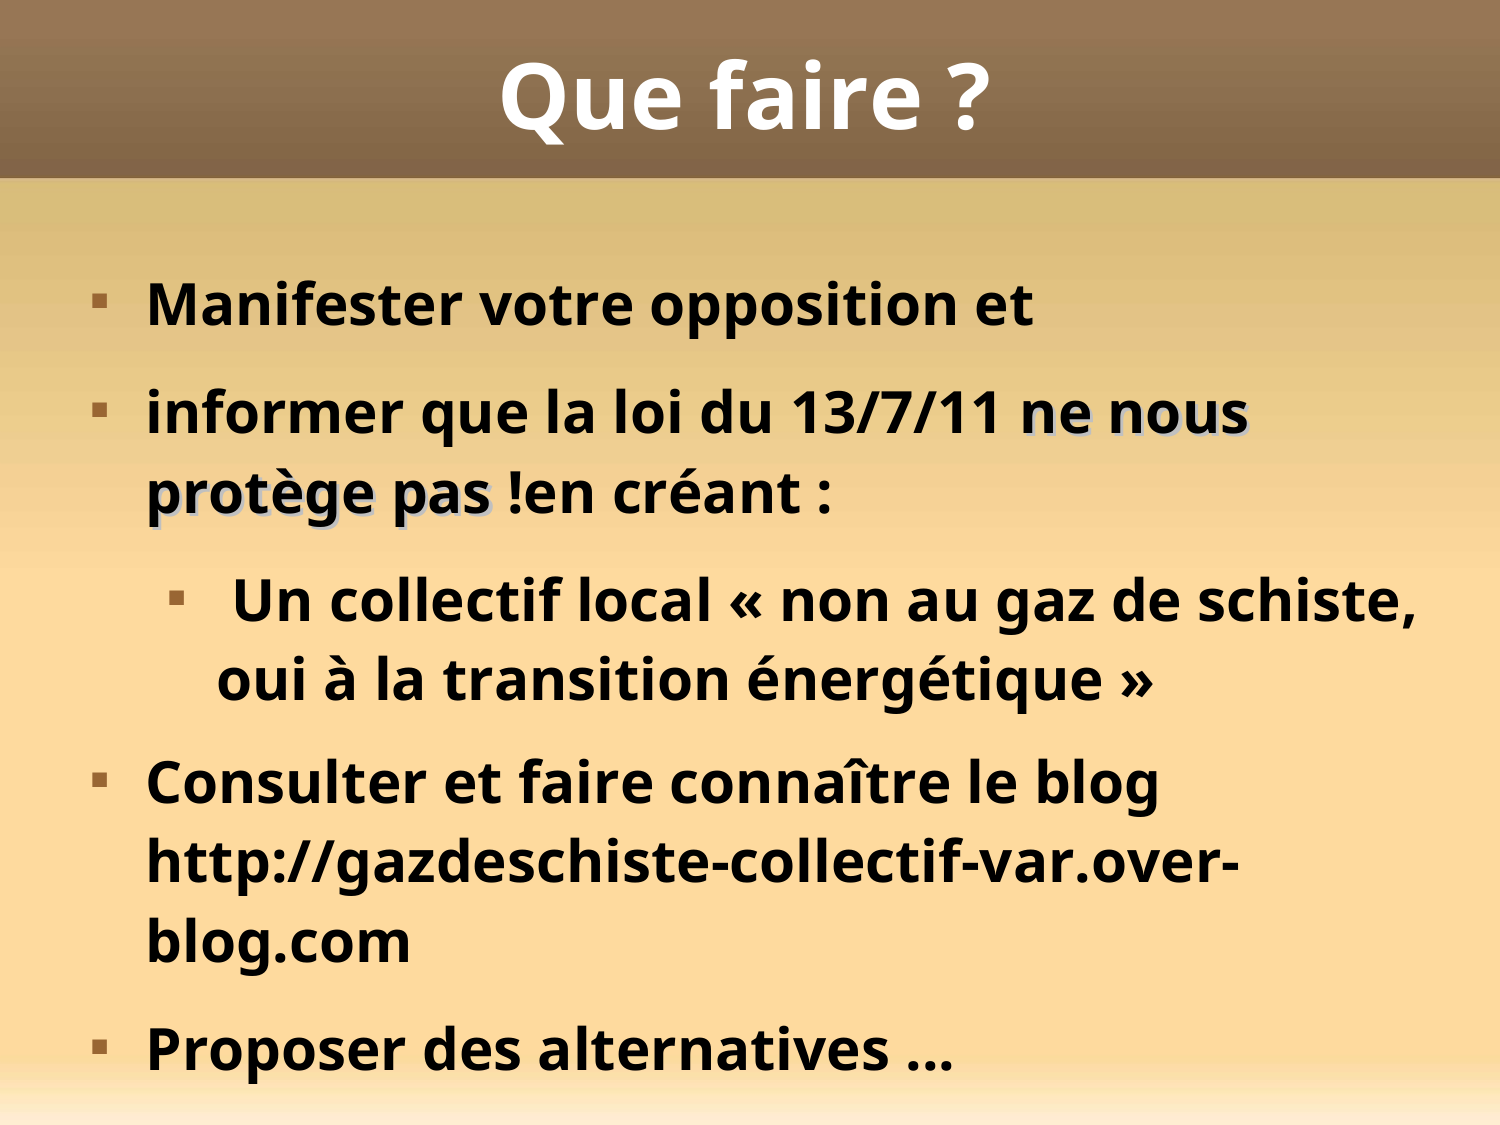

# Que faire ?
Manifester votre opposition et
informer que la loi du 13/7/11 ne nous protège pas !en créant :
 Un collectif local « non au gaz de schiste, oui à la transition énergétique »
Consulter et faire connaître le blog
http://gazdeschiste-collectif-var.over-blog.com
Proposer des alternatives ...